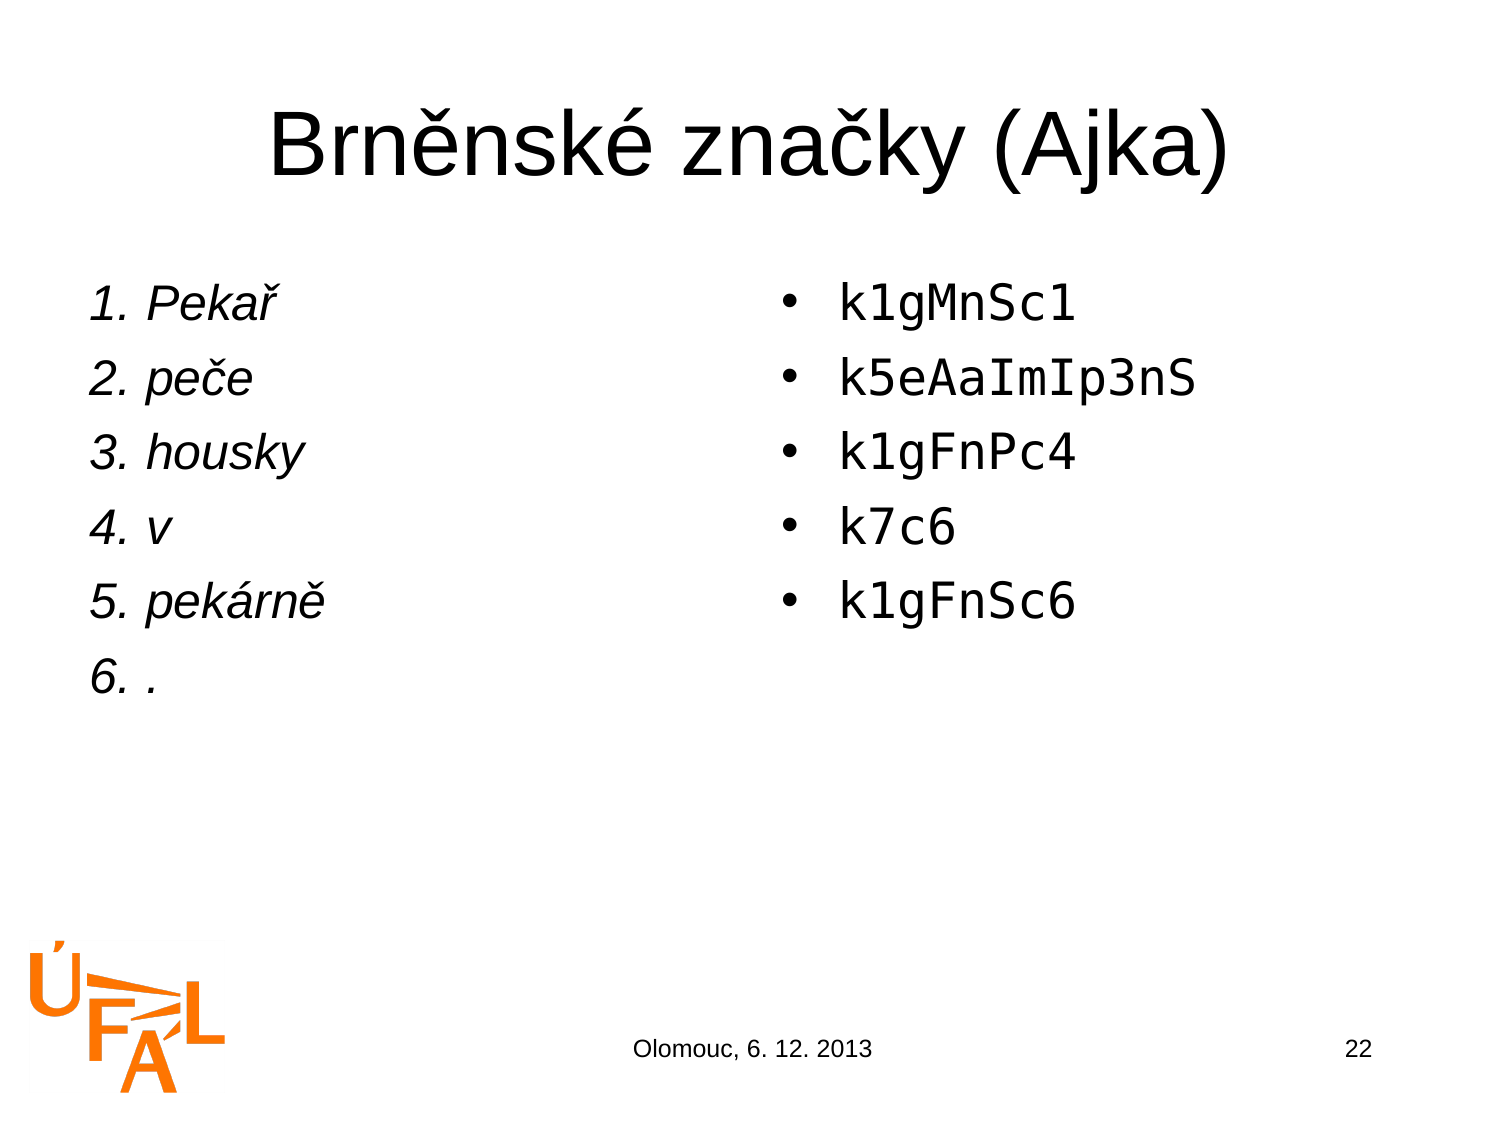

# Brněnské značky (Ajka)
Pekař
peče
housky
v
pekárně
.
k1gMnSc1
k5eAaImIp3nS
k1gFnPc4
k7c6
k1gFnSc6
Olomouc, 6. 12. 2013
22